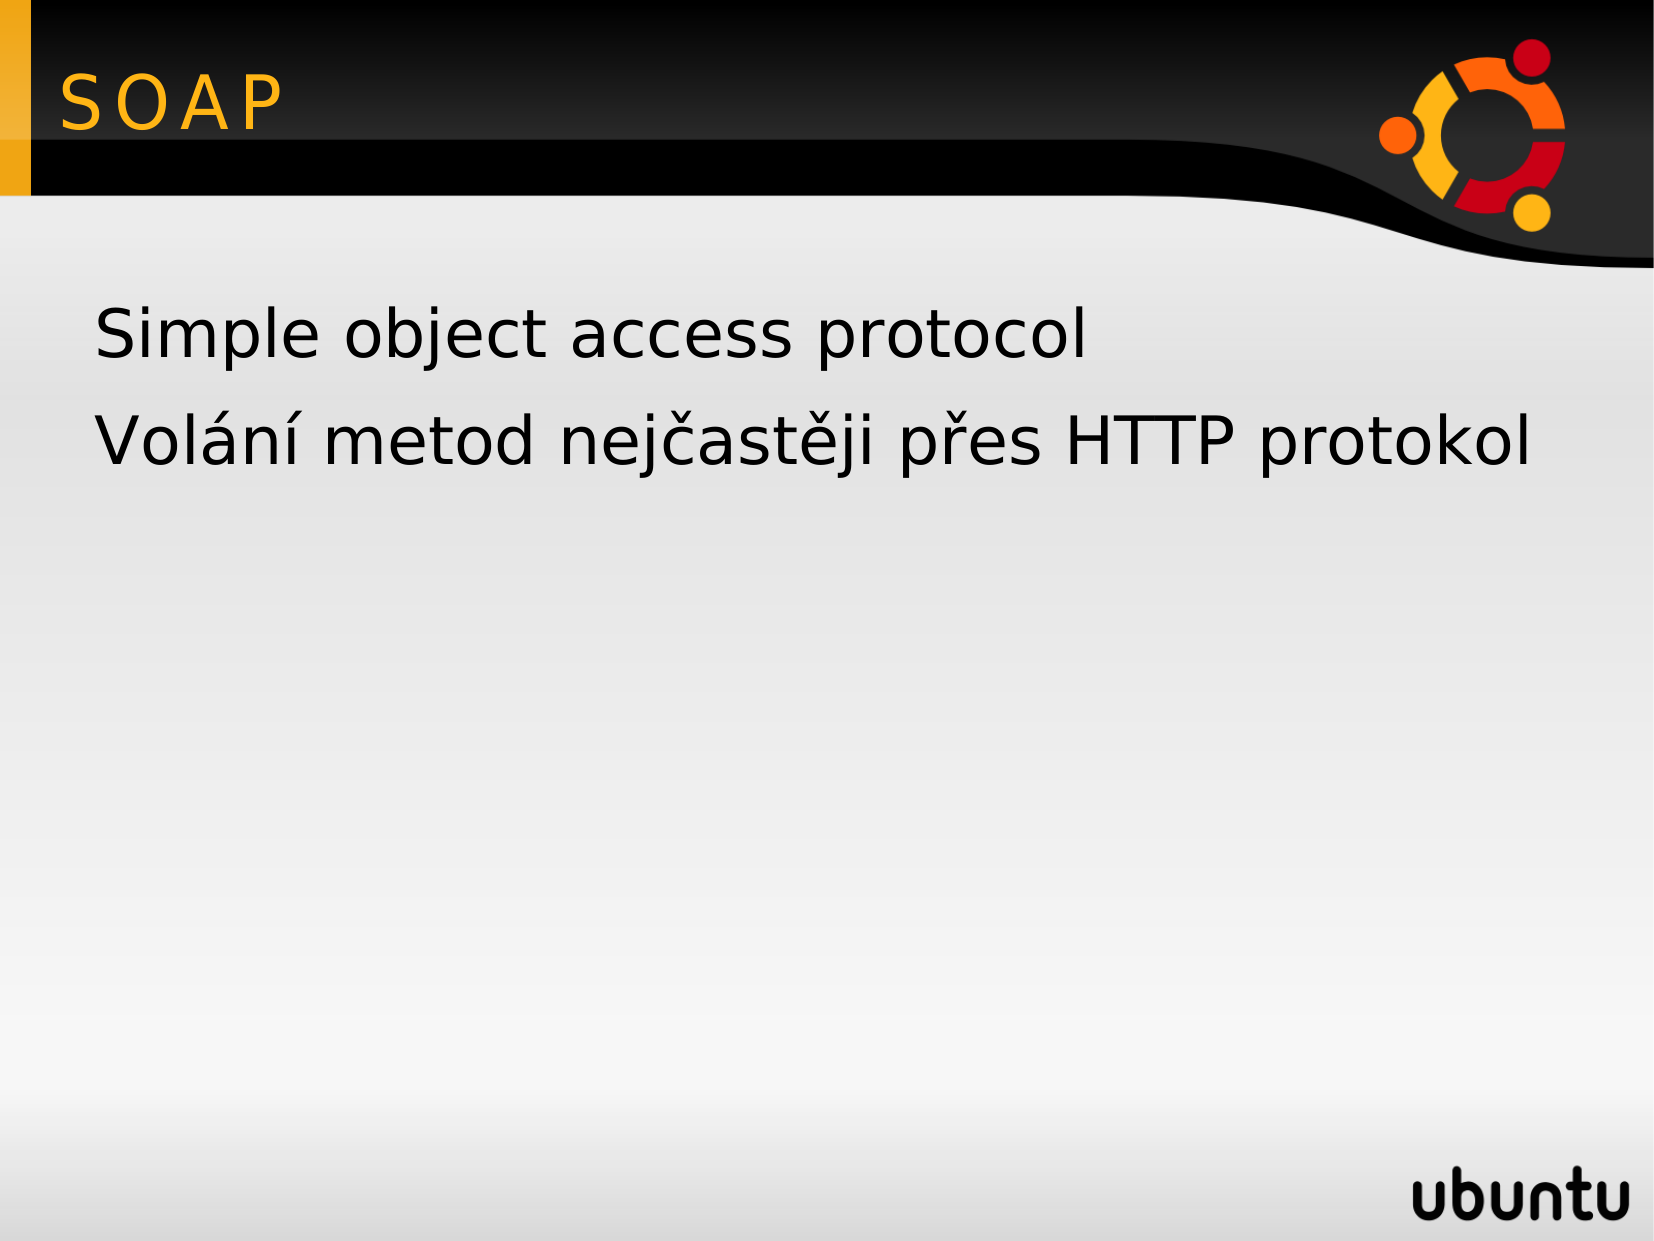

# SOAP
Simple object access protocol
Volání metod nejčastěji přes HTTP protokol